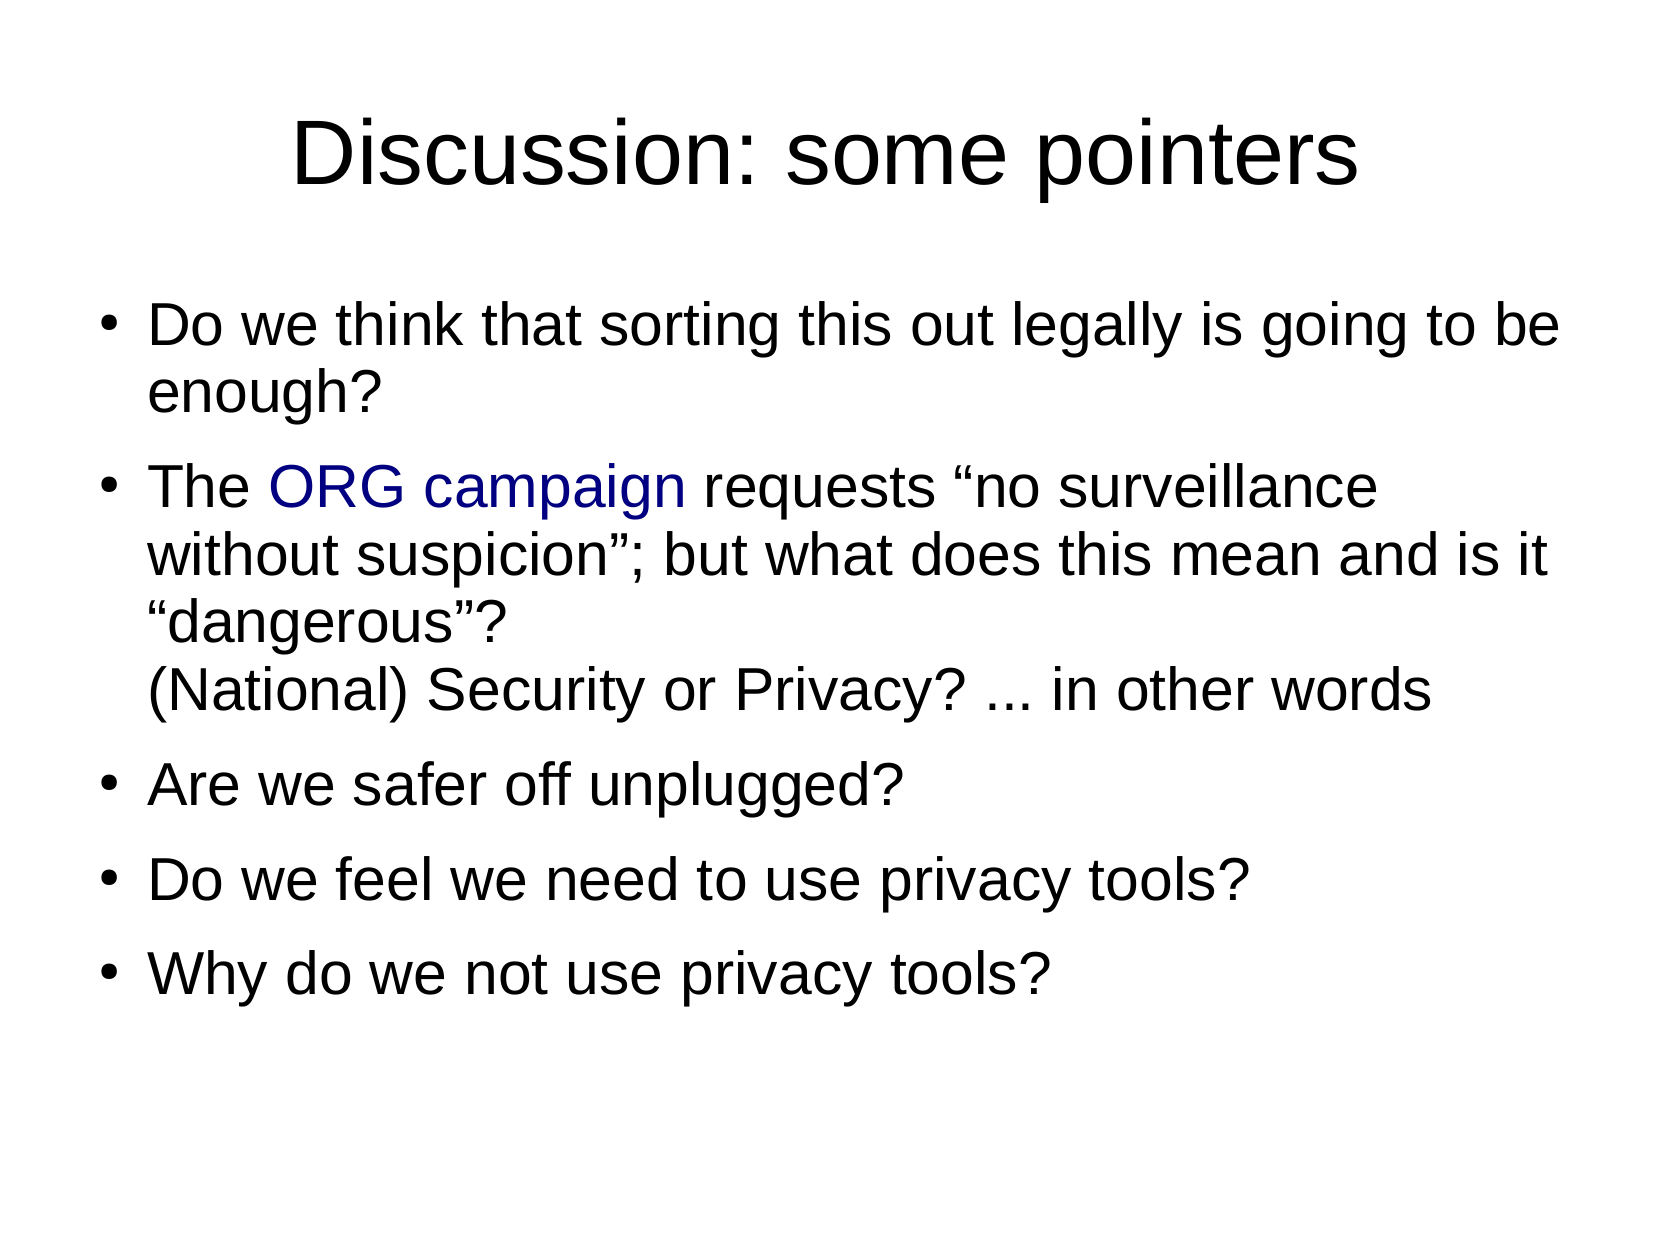

# Discussion: some pointers
Do we think that sorting this out legally is going to be enough?
The ORG campaign requests “no surveillance without suspicion”; but what does this mean and is it “dangerous”?
(National) Security or Privacy? ... in other words
Are we safer off unplugged?
Do we feel we need to use privacy tools?
Why do we not use privacy tools?